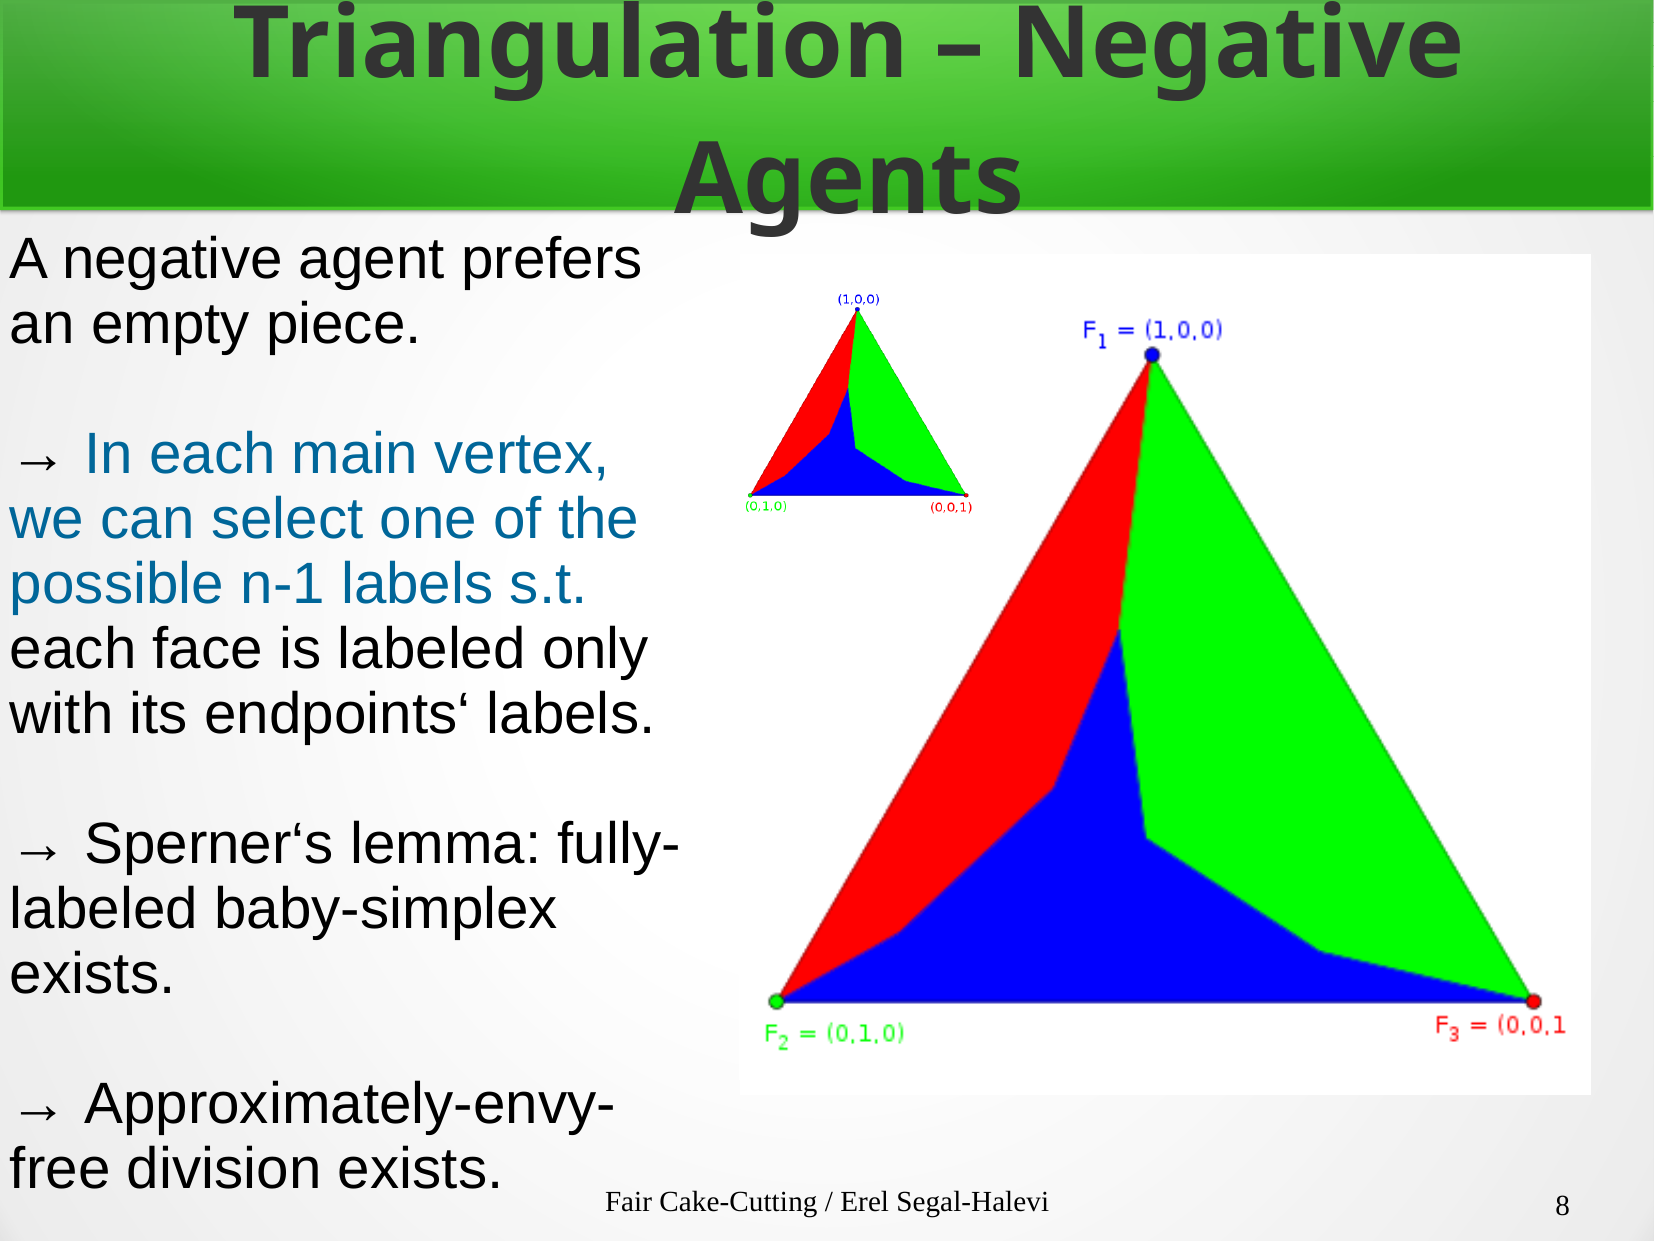

# Triangulation – Negative Agents
A negative agent prefers an empty piece.
→ In each main vertex, we can select one of the possible n-1 labels s.t. each face is labeled only with its endpoints‘ labels.
→ Sperner‘s lemma: fully-labeled baby-simplex exists.
→ Approximately-envy-free division exists.
Fair Cake-Cutting / Erel Segal-Halevi
8